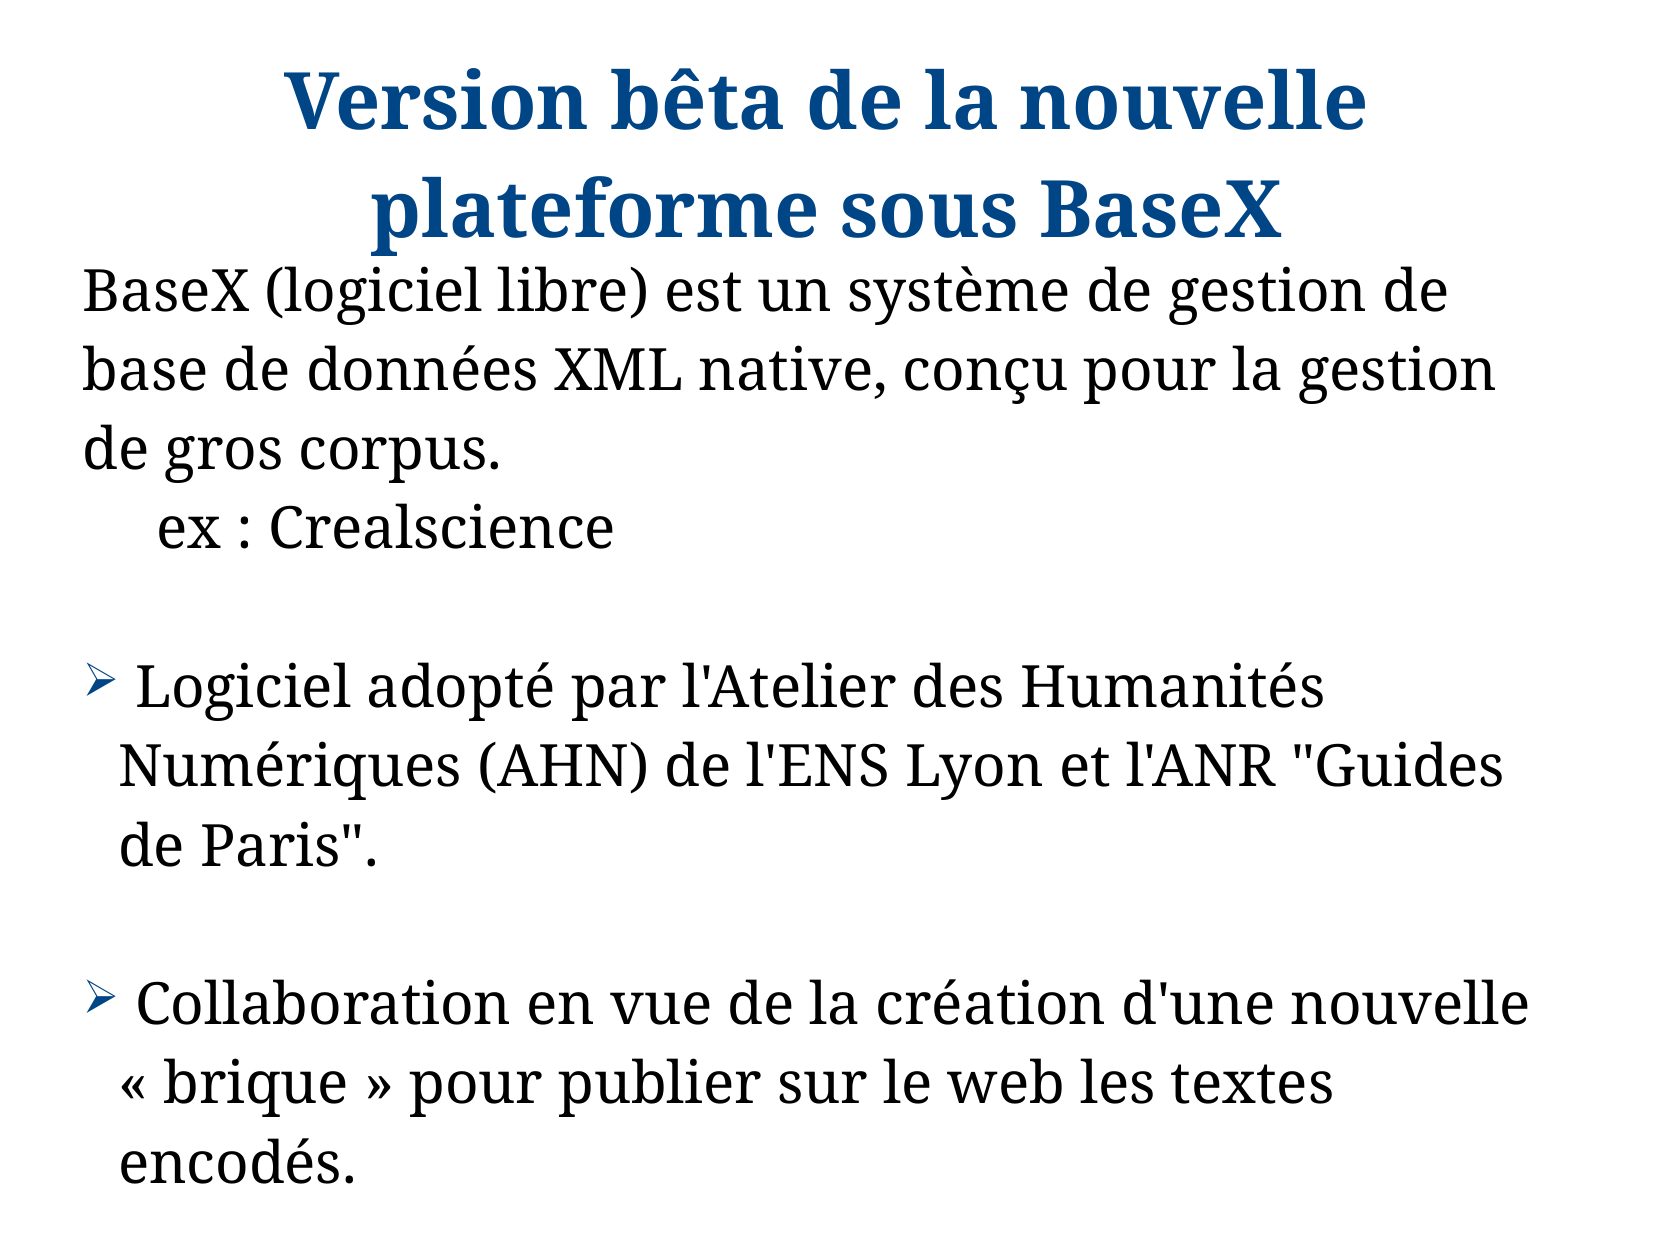

# Version bêta de la nouvelle plateforme sous BaseX
BaseX (logiciel libre) est un système de gestion de base de données XML native, conçu pour la gestion de gros corpus.
	ex : Crealscience
 Logiciel adopté par l'Atelier des Humanités Numériques (AHN) de l'ENS Lyon et l'ANR "Guides de Paris".
 Collaboration en vue de la création d'une nouvelle « brique » pour publier sur le web les textes encodés.